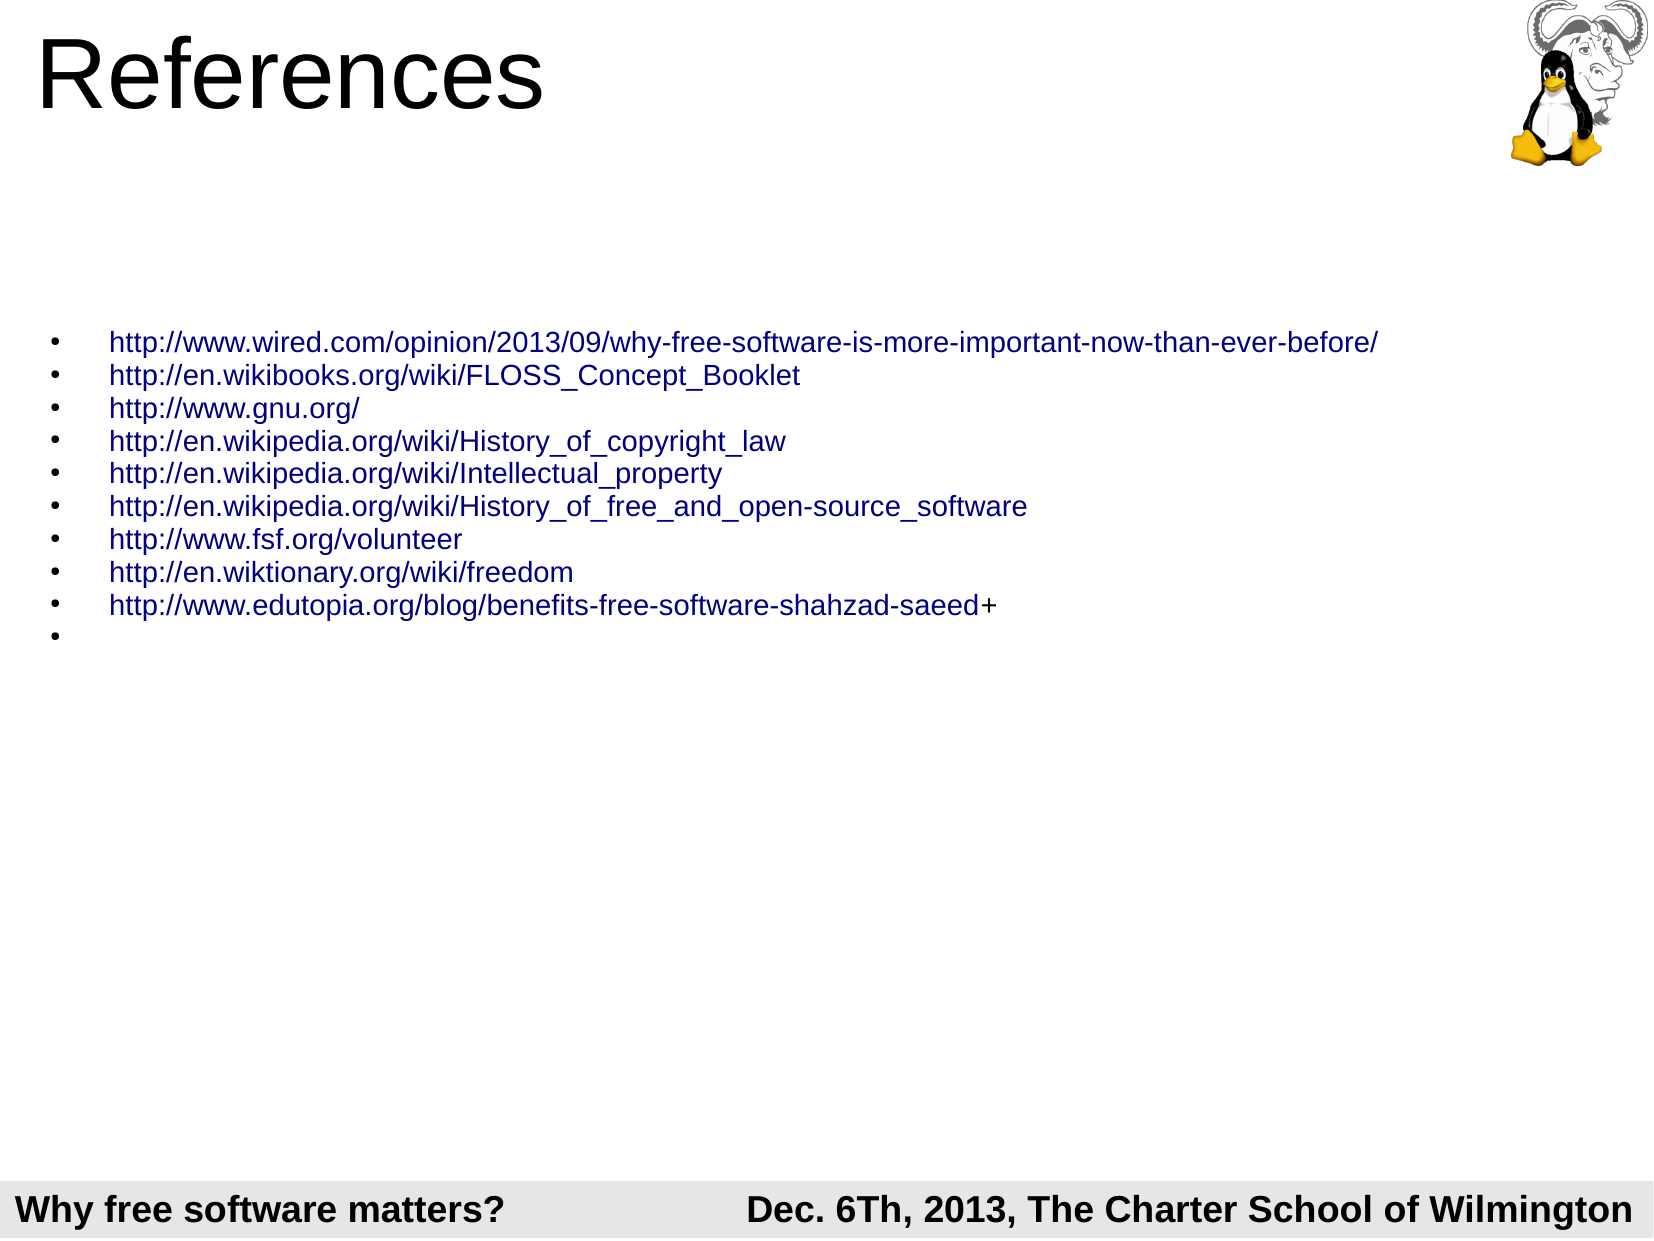

# References
http://www.wired.com/opinion/2013/09/why-free-software-is-more-important-now-than-ever-before/
http://en.wikibooks.org/wiki/FLOSS_Concept_Booklet
http://www.gnu.org/
http://en.wikipedia.org/wiki/History_of_copyright_law
http://en.wikipedia.org/wiki/Intellectual_property
http://en.wikipedia.org/wiki/History_of_free_and_open-source_software
http://www.fsf.org/volunteer
http://en.wiktionary.org/wiki/freedom
http://www.edutopia.org/blog/benefits-free-software-shahzad-saeed+
Why free software matters? Dec. 6Th, 2013, The Charter School of Wilmington